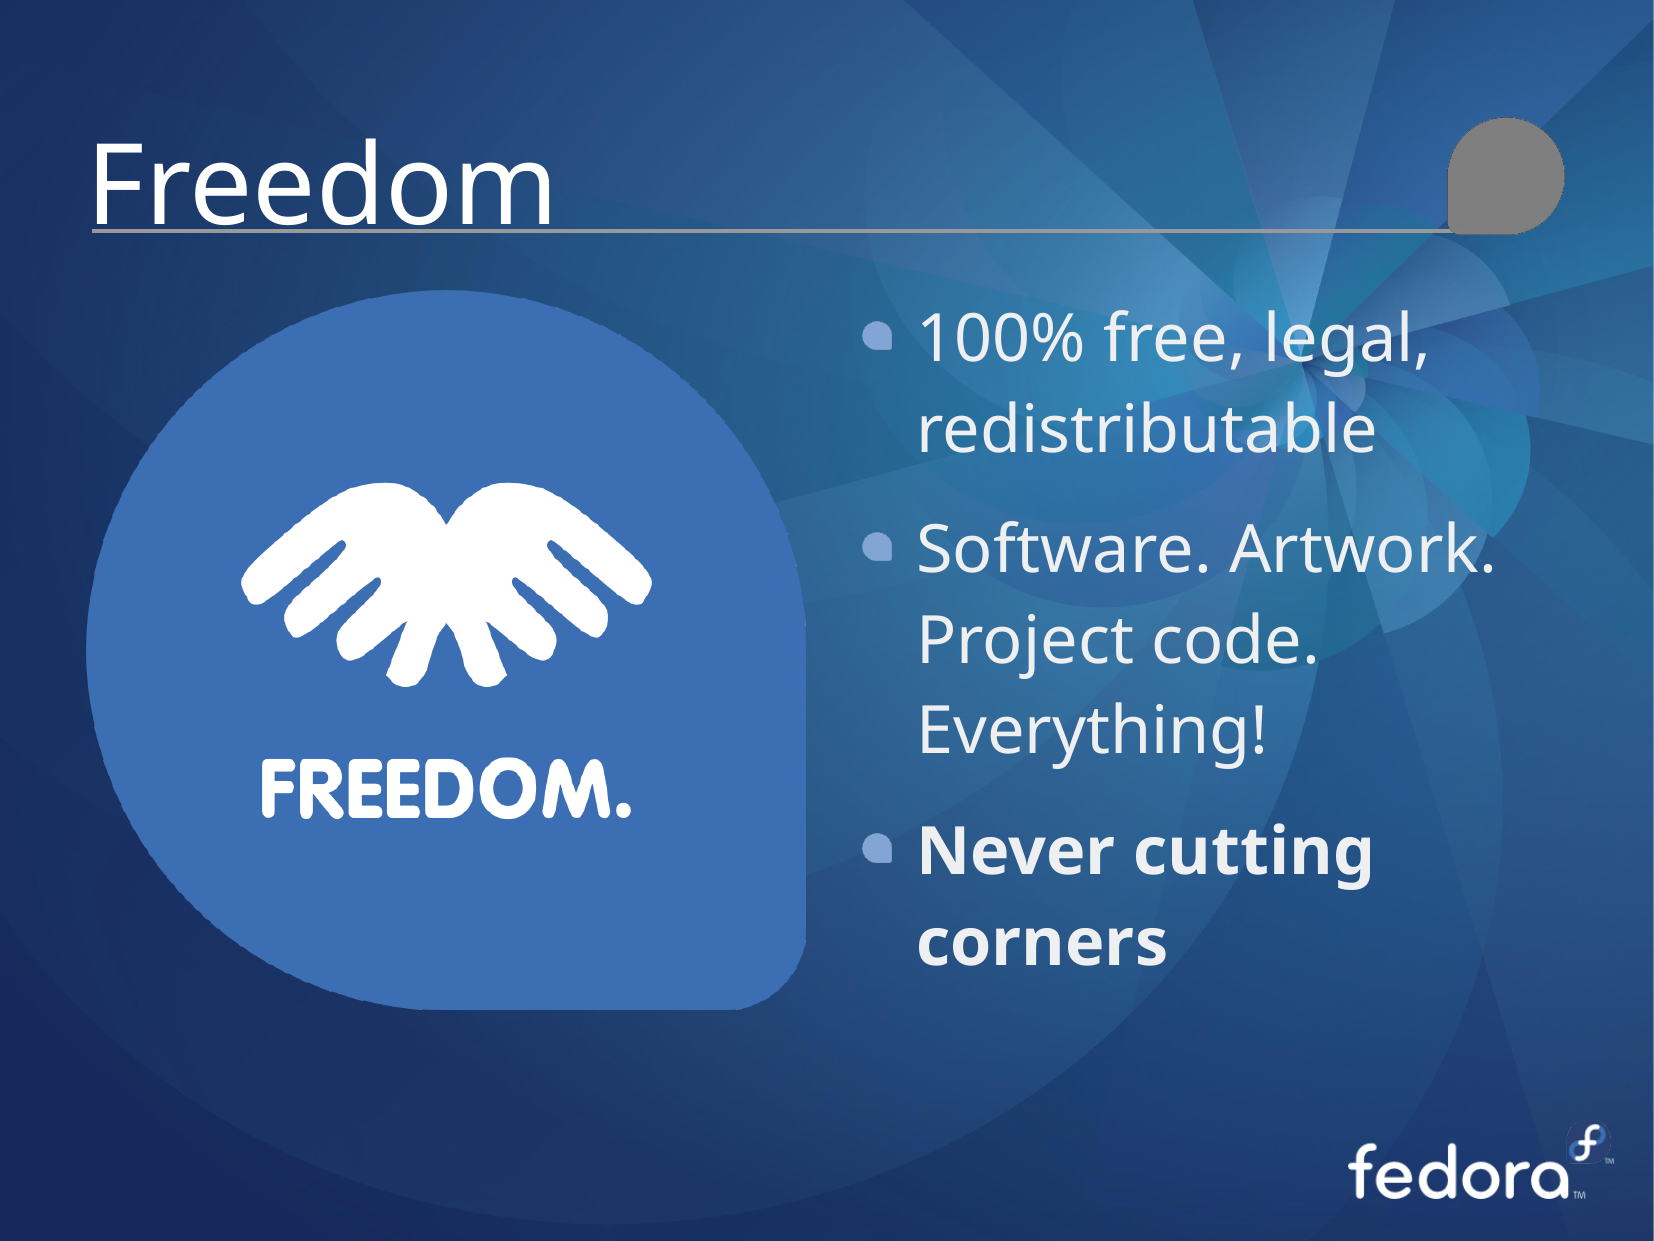

# Freedom
100% free, legal, redistributable
Software. Artwork. Project code. Everything!
Never cutting corners